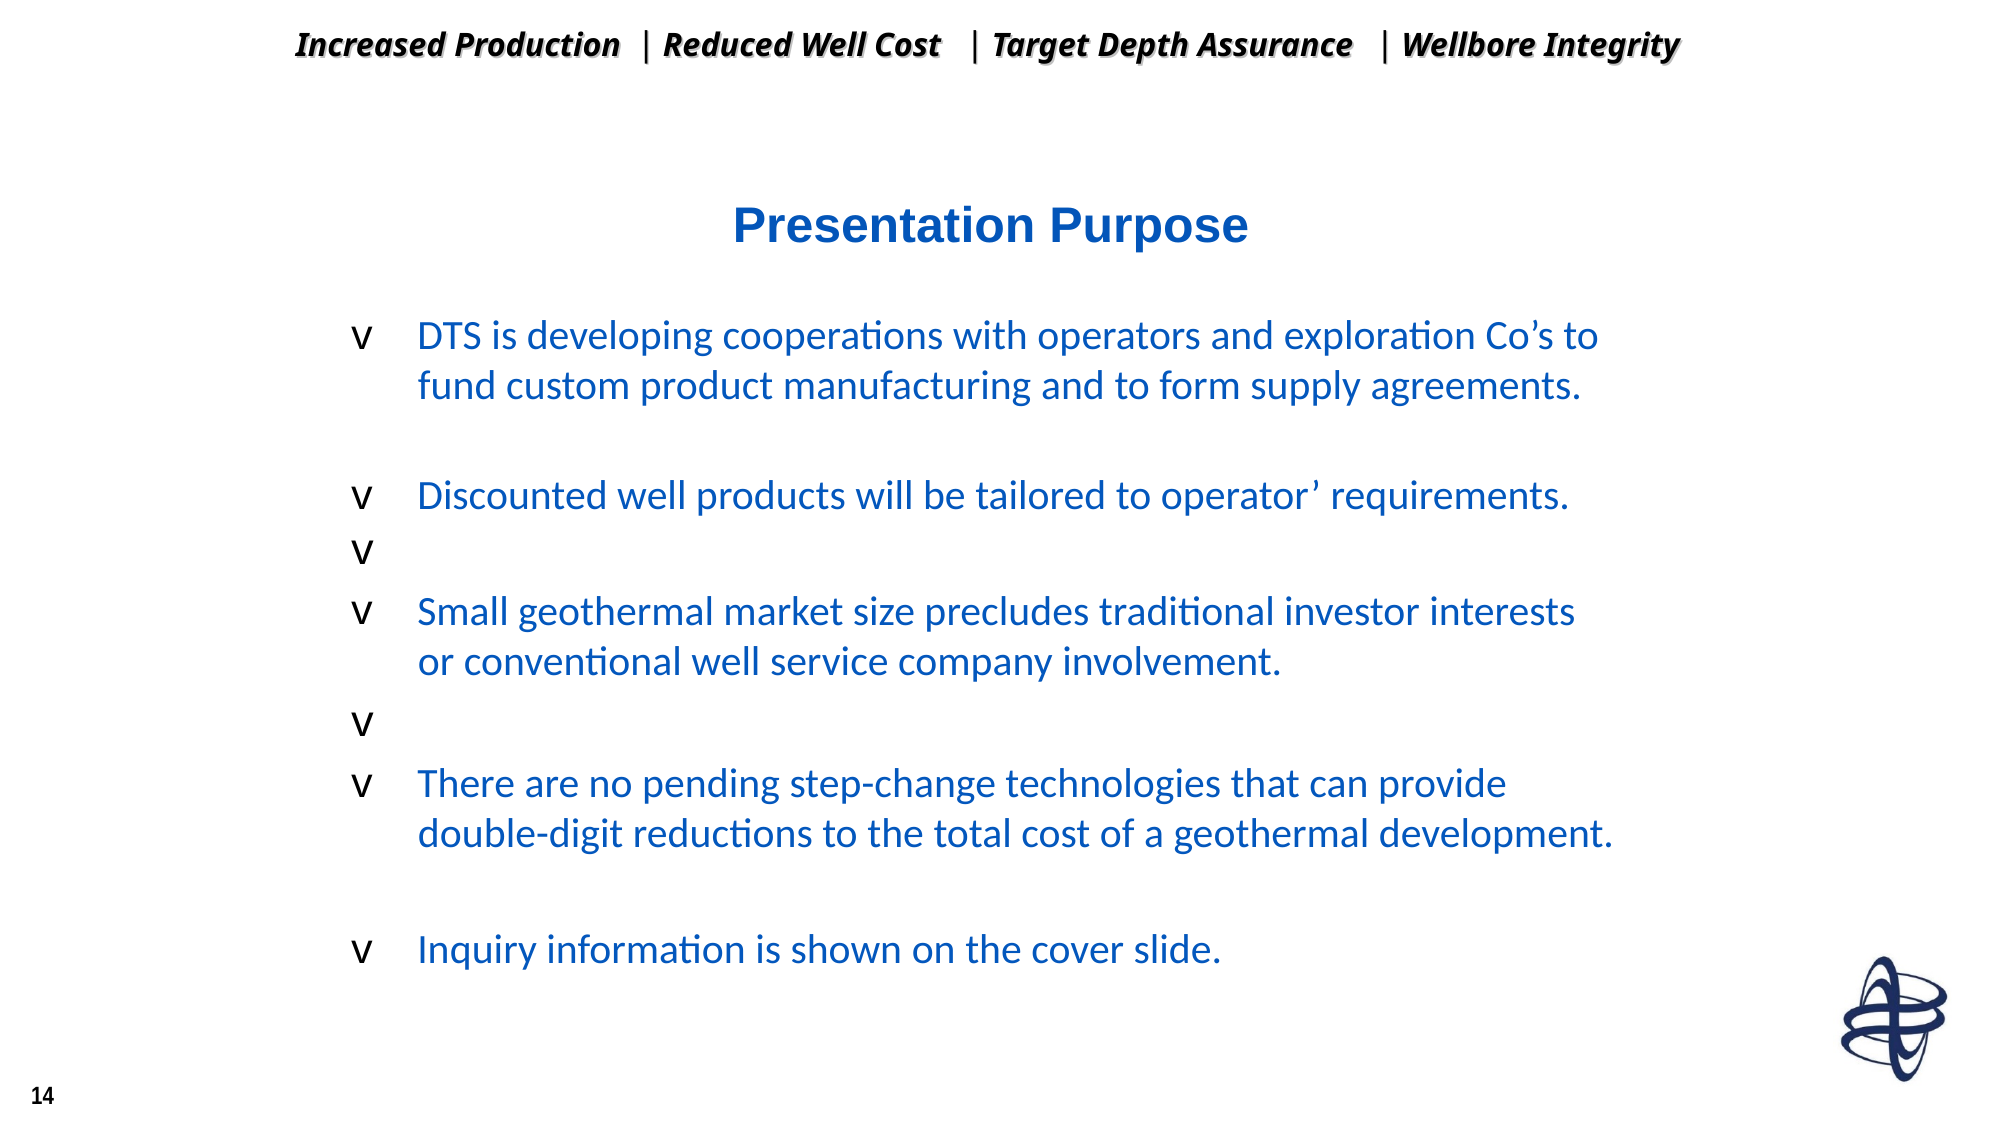

Increased Production │ Reduced Well Cost │ Target Depth Assurance │ Wellbore Integrity
Presentation Purpose
 DTS is developing cooperations with operators and exploration Co’s to
 fund custom product manufacturing and to form supply agreements.
 Discounted well products will be tailored to operator’ requirements.
 Small geothermal market size precludes traditional investor interests
 or conventional well service company involvement.
 There are no pending step-change technologies that can provide
 double-digit reductions to the total cost of a geothermal development.
 Inquiry information is shown on the cover slide.
14